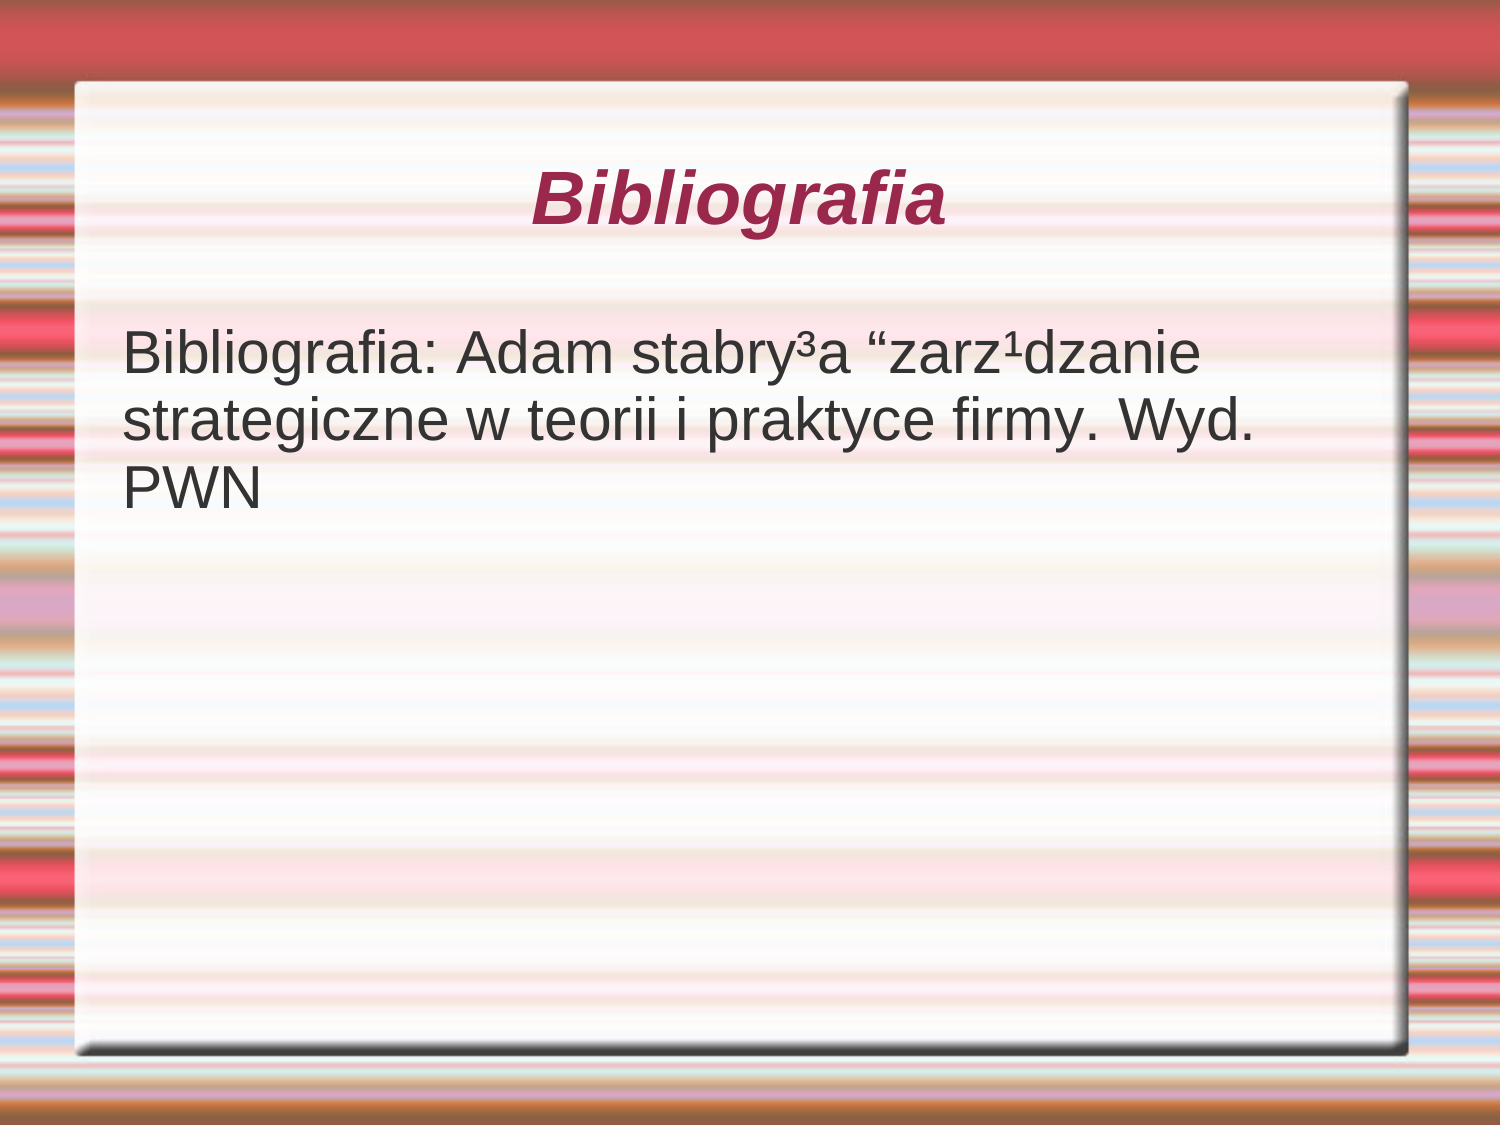

# Bibliografia
Bibliografia: Adam stabry³a “zarz¹dzanie strategiczne w teorii i praktyce firmy. Wyd. PWN